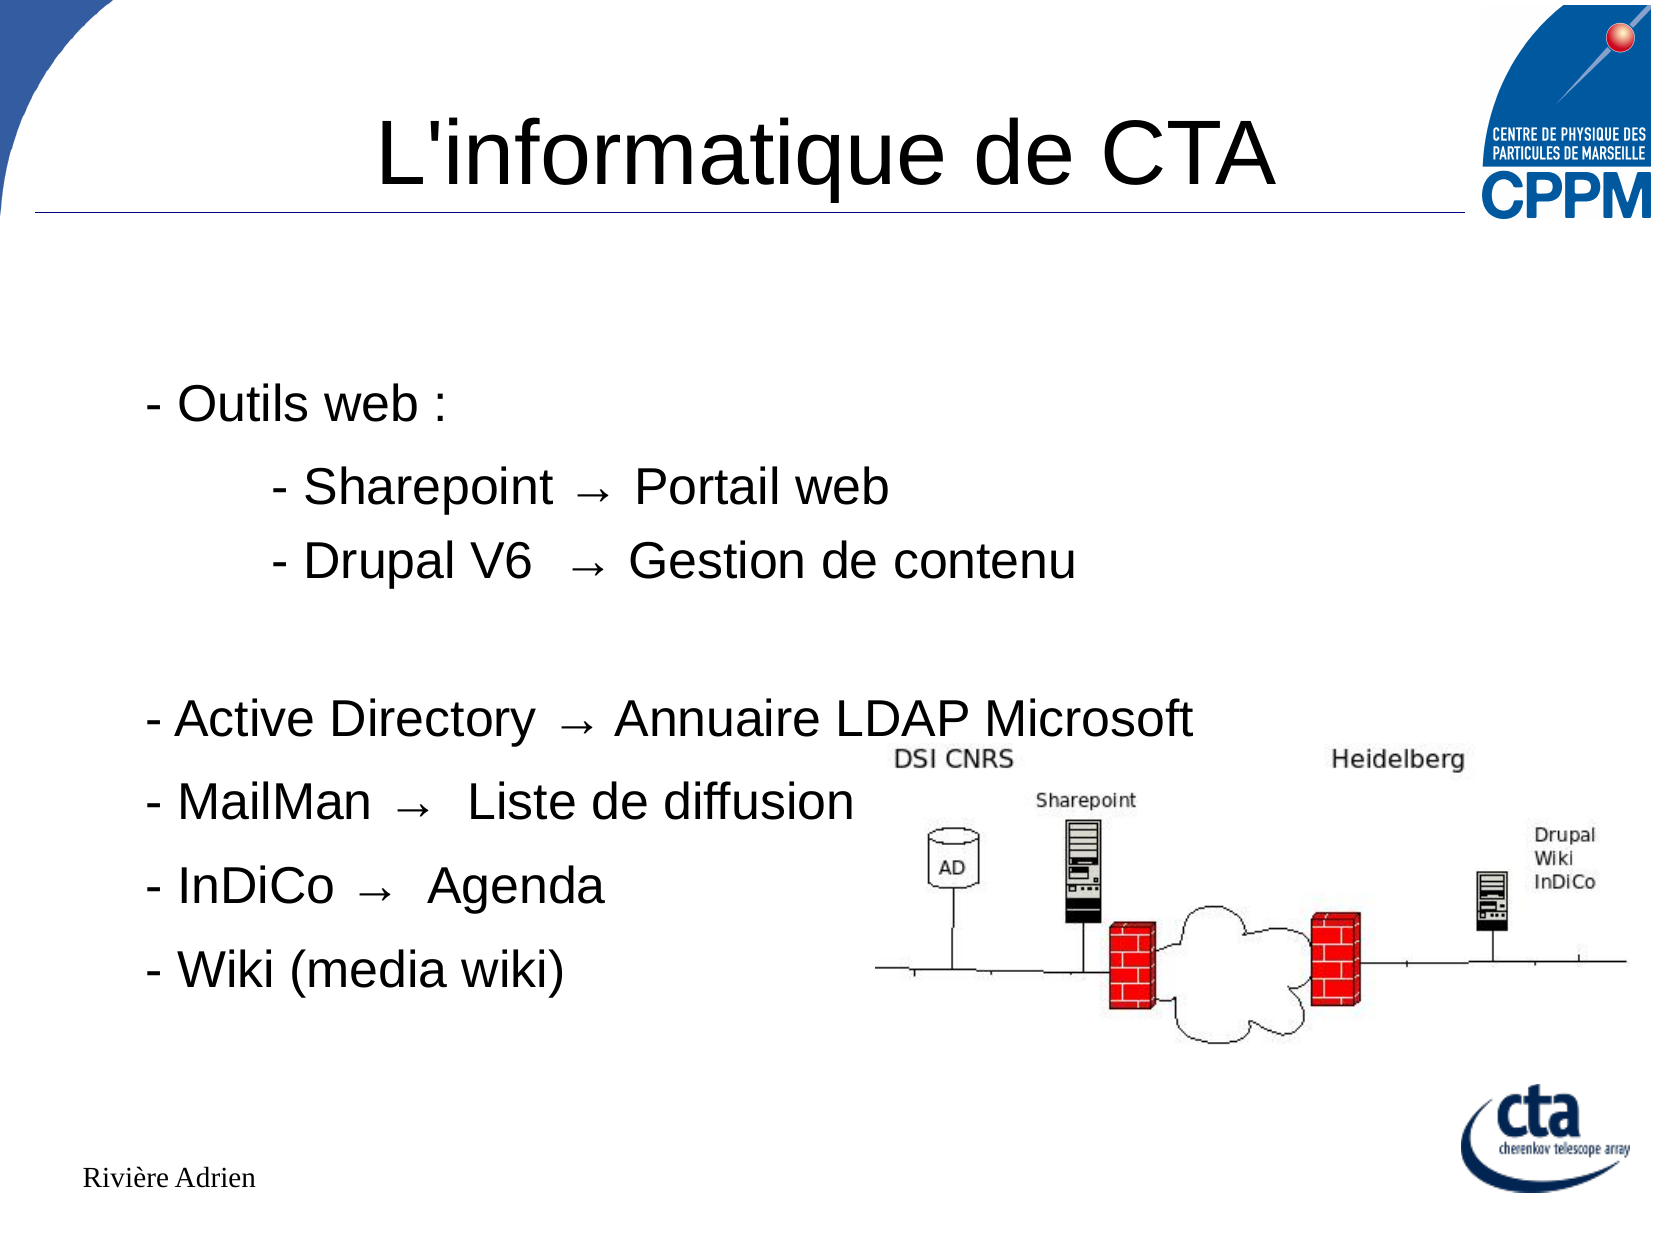

# L'informatique de CTA
- Outils web :
- Sharepoint → Portail web
- Drupal V6 → Gestion de contenu
- Active Directory → Annuaire LDAP Microsoft
- MailMan → Liste de diffusion
- InDiCo → Agenda
- Wiki (media wiki)